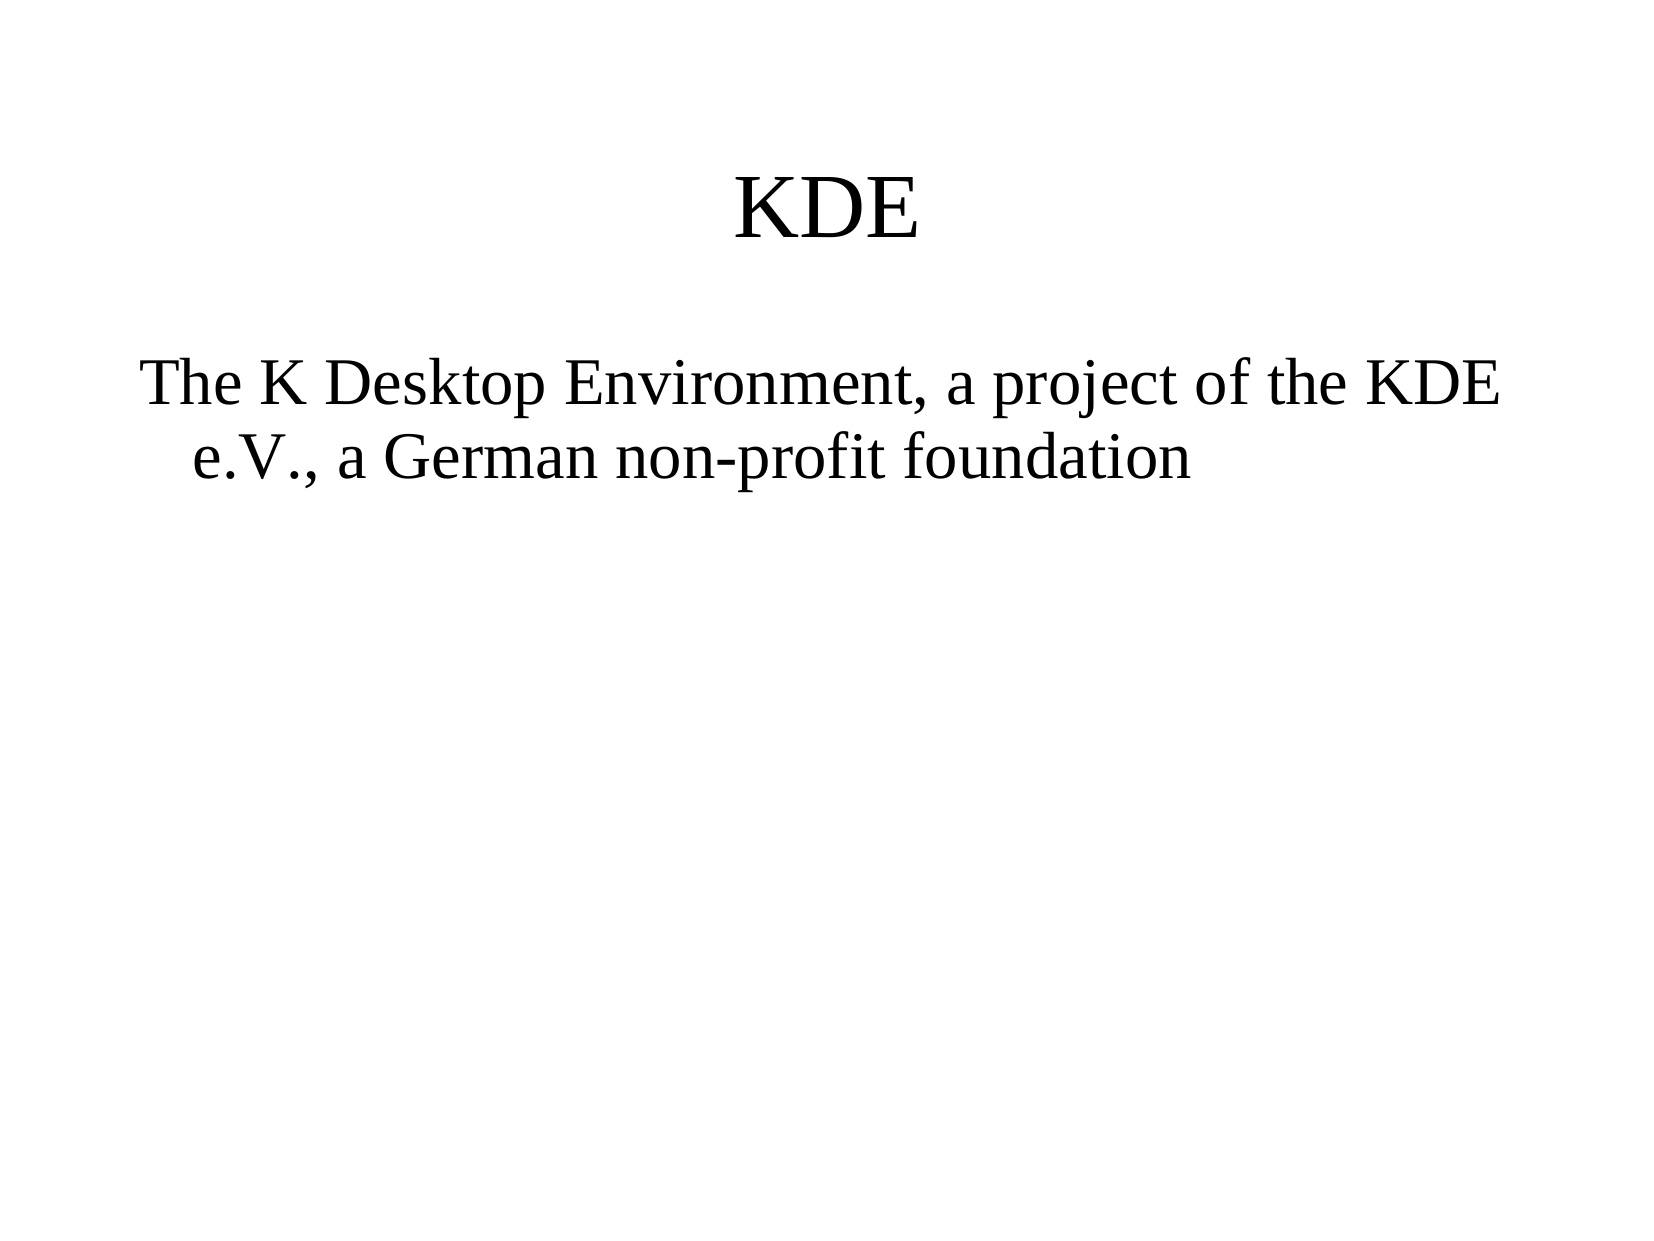

# KDE
The K Desktop Environment, a project of the KDE e.V., a German non-profit foundation